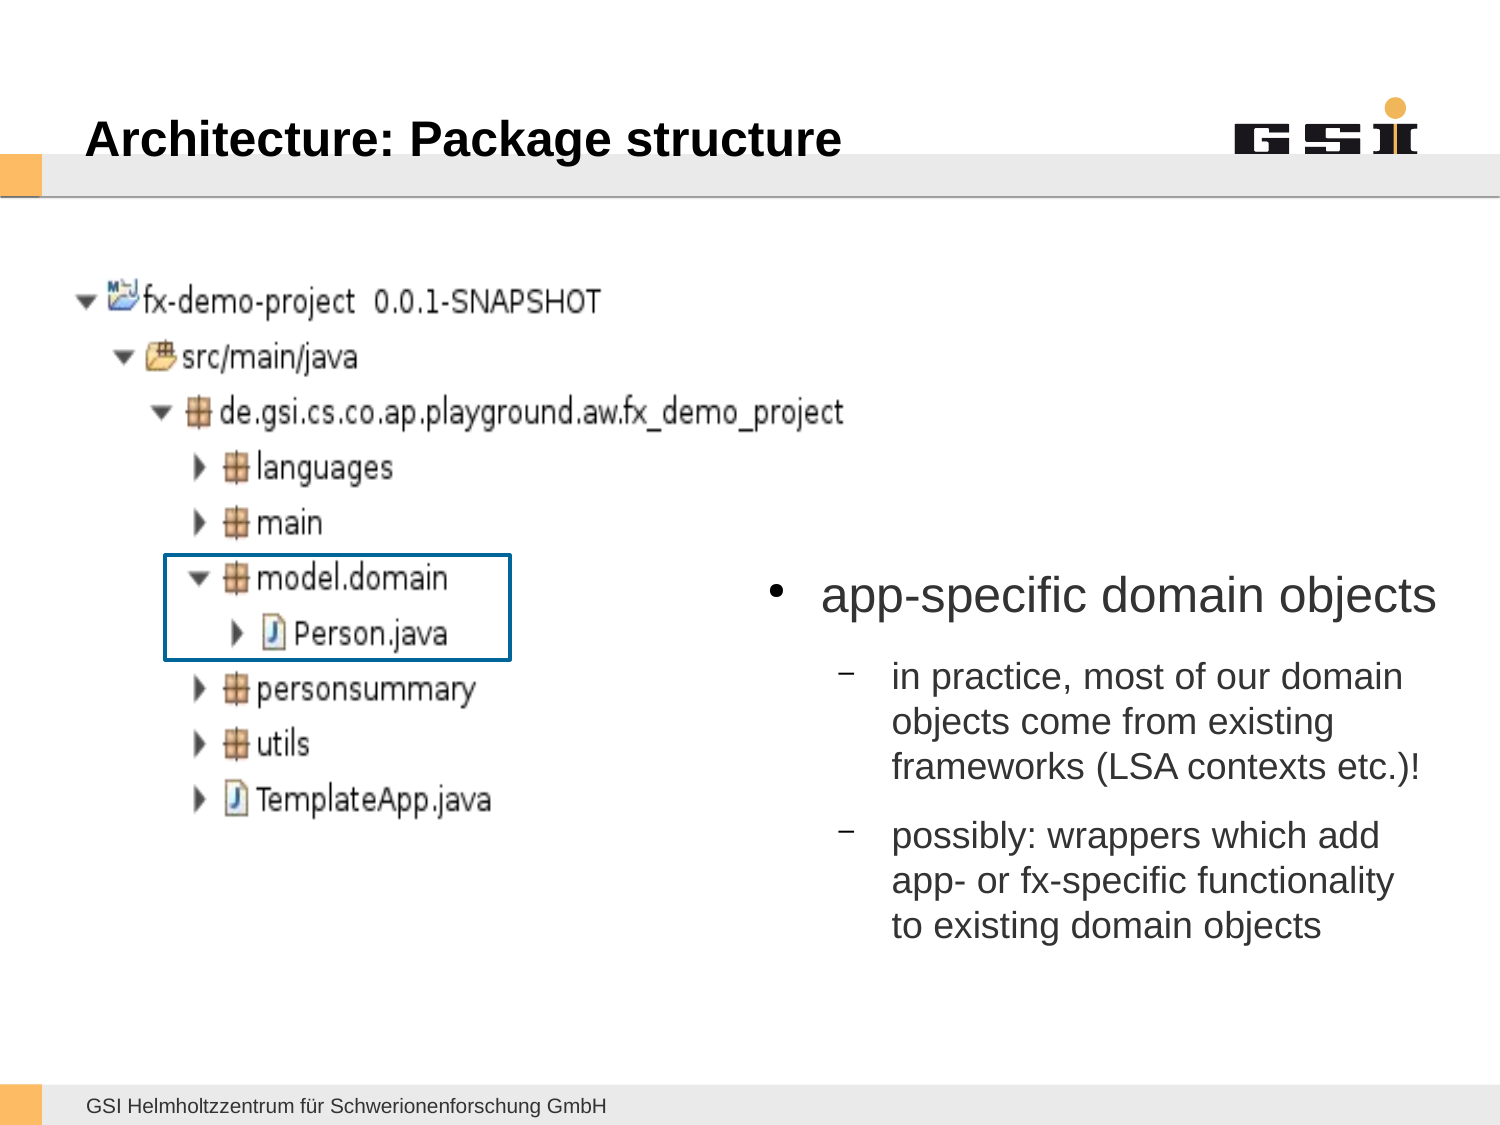

# Architecture: Package structure
app-specific domain objects
in practice, most of our domain objects come from existing frameworks (LSA contexts etc.)!
possibly: wrappers which add app- or fx-specific functionality
to existing domain objects